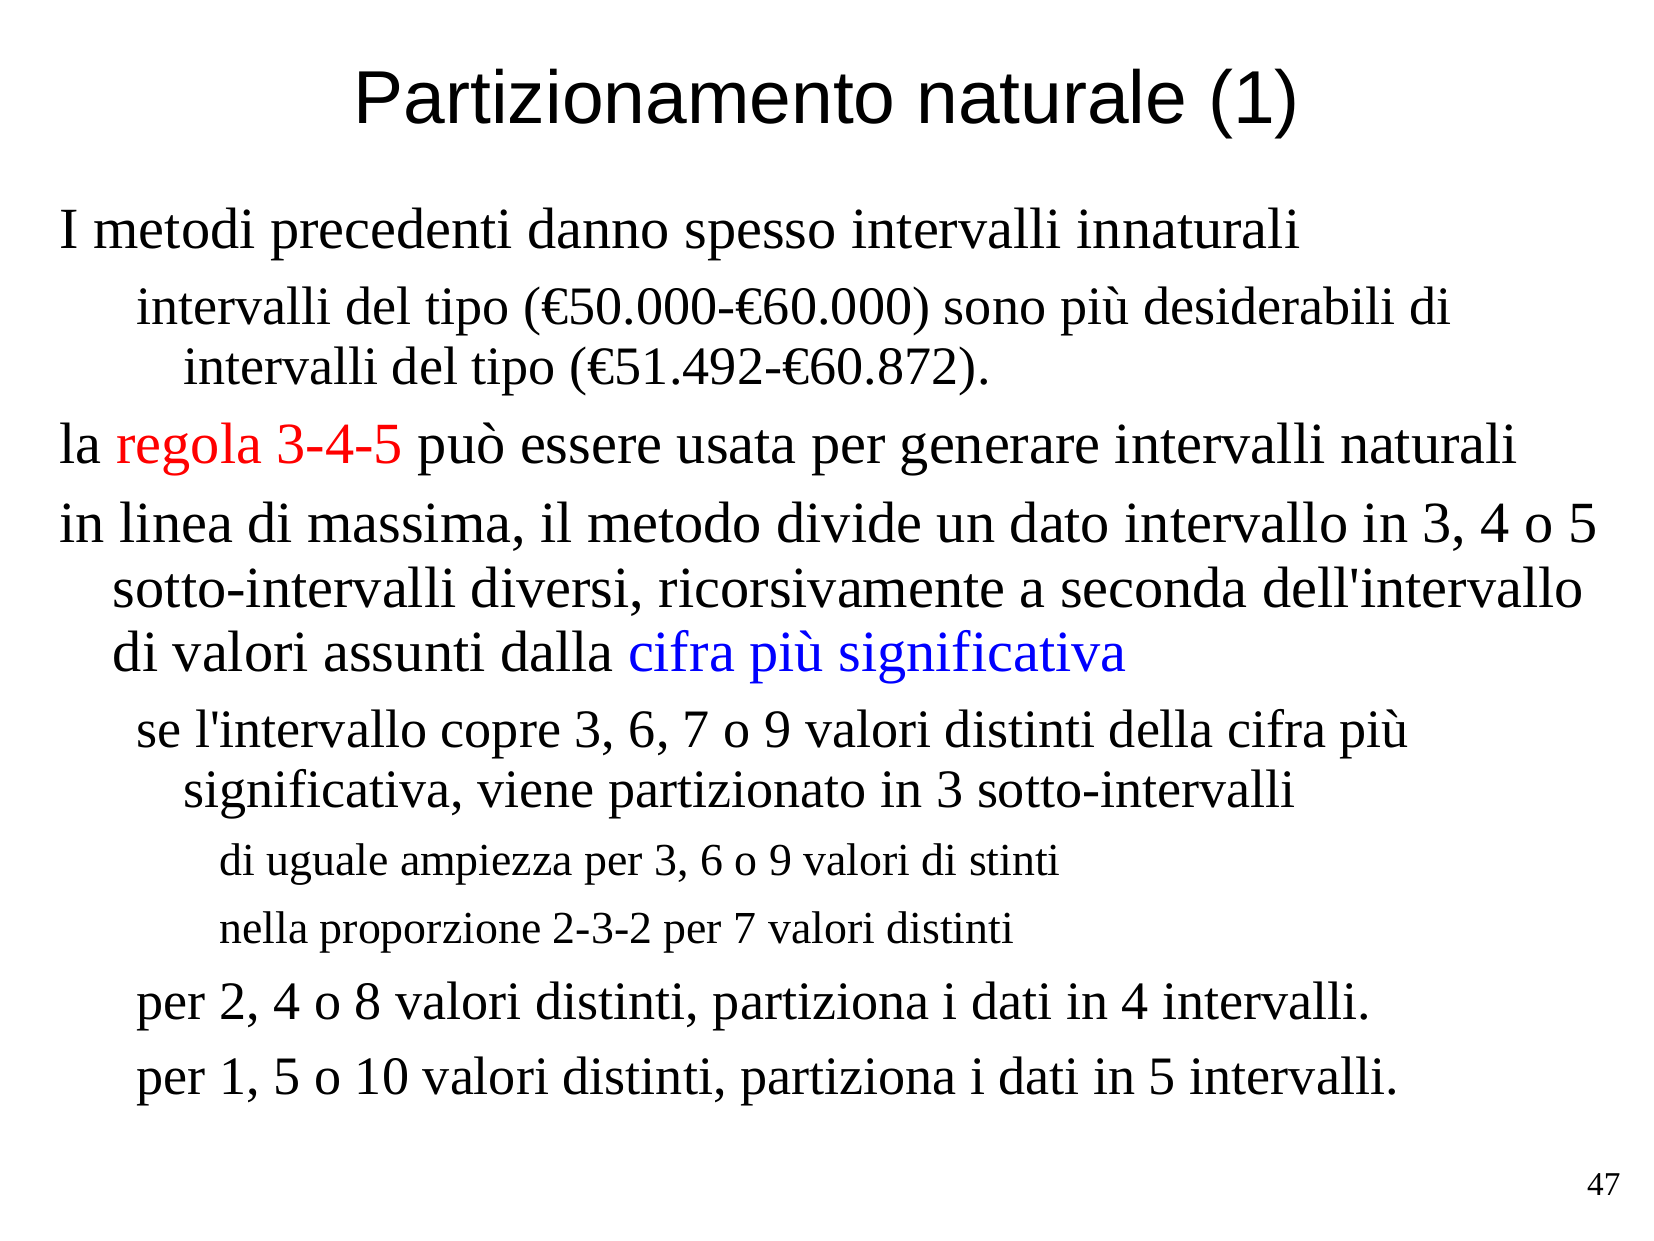

# Partizionamento naturale (1)
I metodi precedenti danno spesso intervalli innaturali
intervalli del tipo (€50.000-€60.000) sono più desiderabili di intervalli del tipo (€51.492-€60.872).
la regola 3-4-5 può essere usata per generare intervalli naturali
in linea di massima, il metodo divide un dato intervallo in 3, 4 o 5 sotto-intervalli diversi, ricorsivamente a seconda dell'intervallo di valori assunti dalla cifra più significativa
se l'intervallo copre 3, 6, 7 o 9 valori distinti della cifra più significativa, viene partizionato in 3 sotto-intervalli
di uguale ampiezza per 3, 6 o 9 valori di stinti
nella proporzione 2-3-2 per 7 valori distinti
per 2, 4 o 8 valori distinti, partiziona i dati in 4 intervalli.
per 1, 5 o 10 valori distinti, partiziona i dati in 5 intervalli.